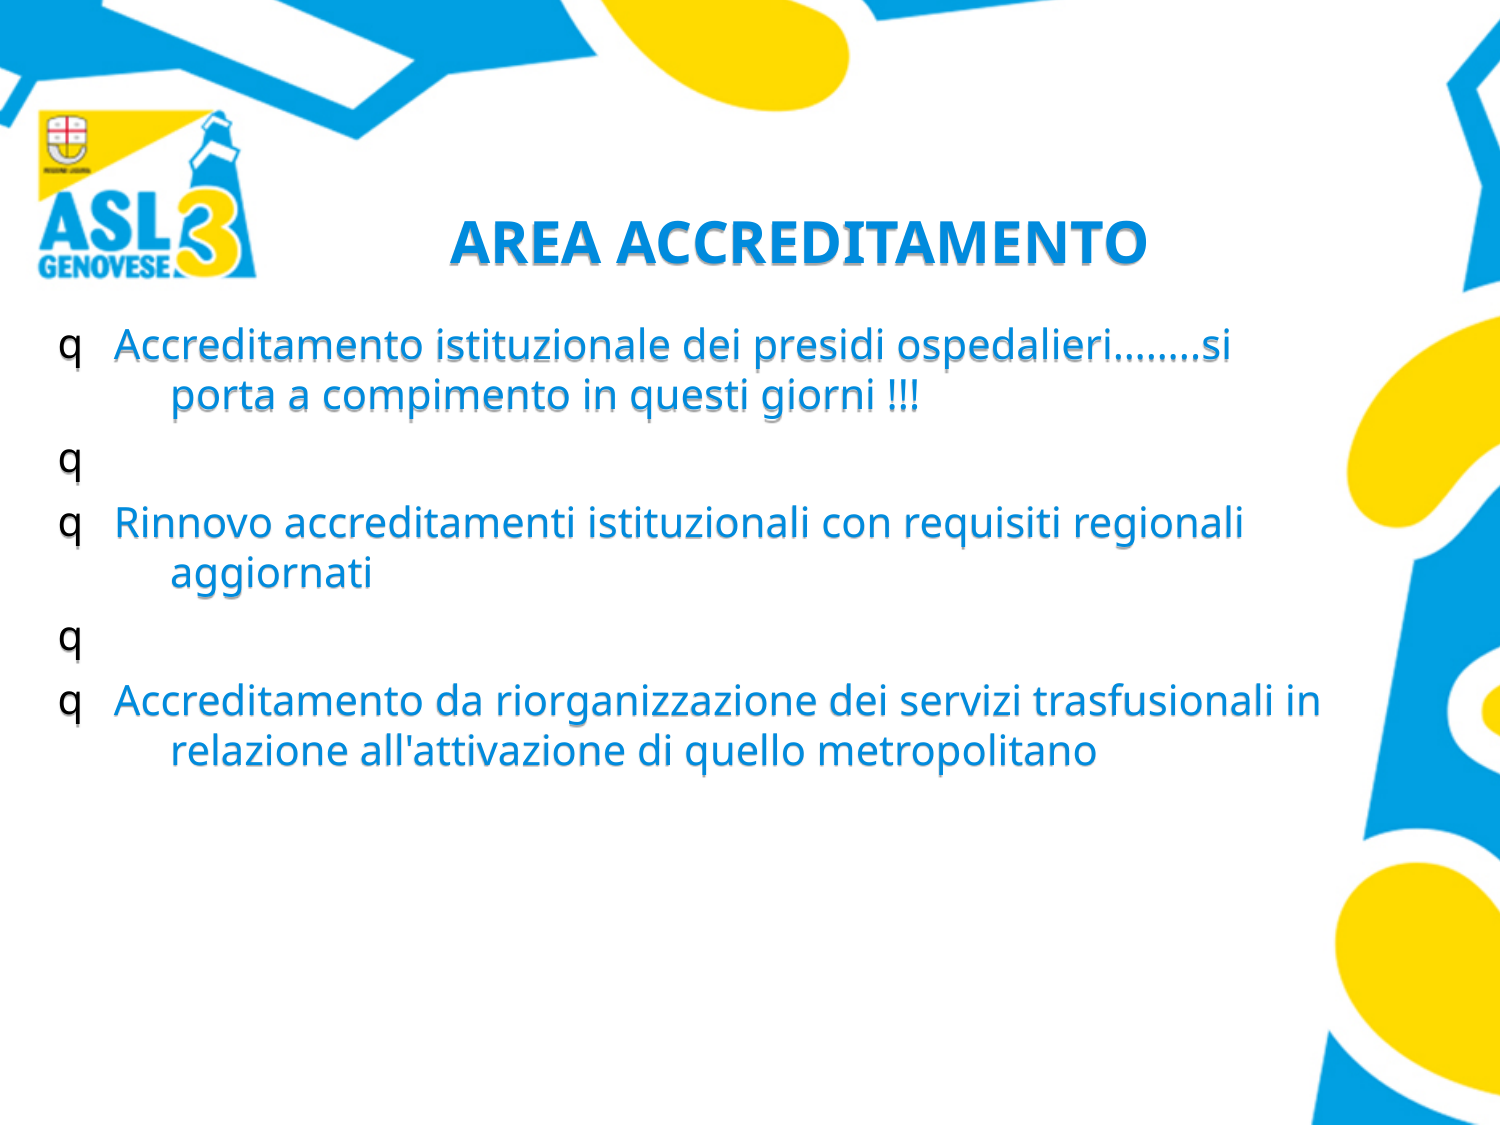

# AREA ACCREDITAMENTO
Accreditamento istituzionale dei presidi ospedalieri……..si porta a compimento in questi giorni !!!
Rinnovo accreditamenti istituzionali con requisiti regionali aggiornati
Accreditamento da riorganizzazione dei servizi trasfusionali in relazione all'attivazione di quello metropolitano